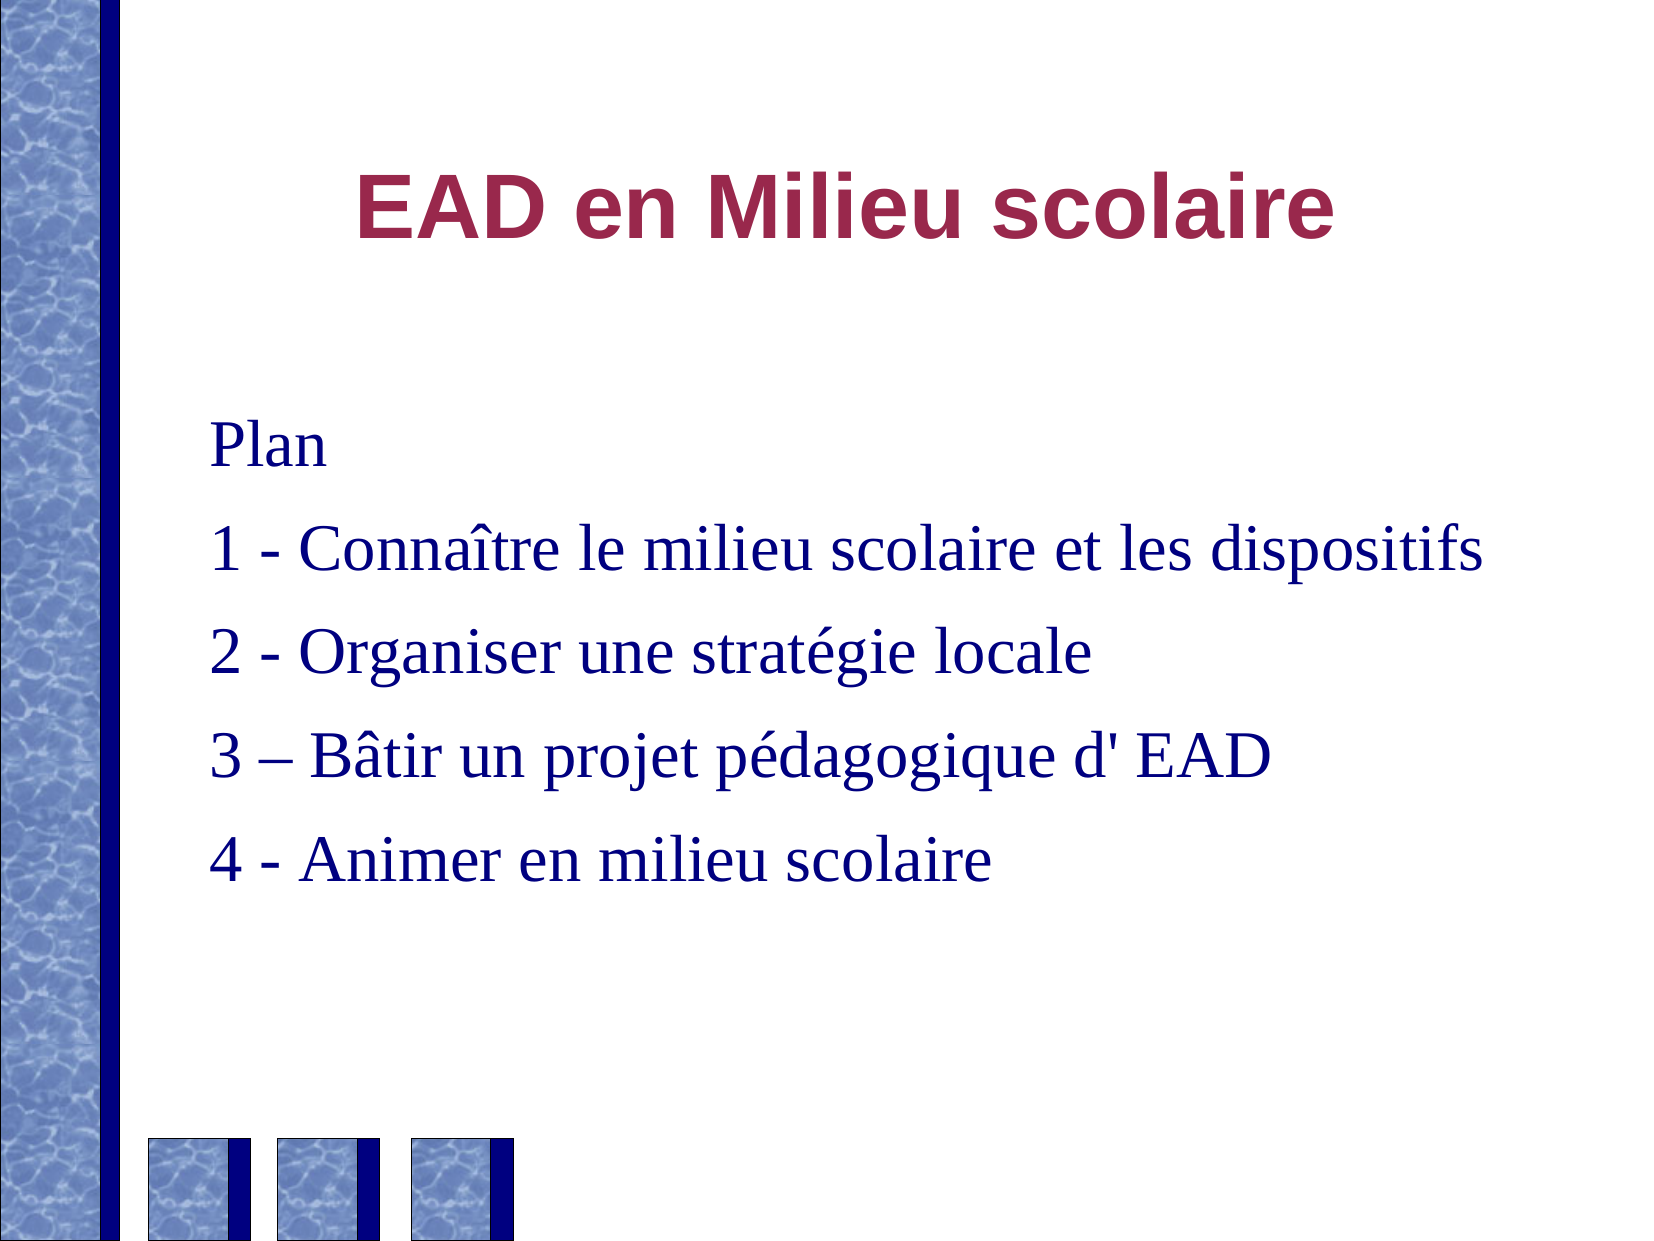

# EAD en Milieu scolaire
 Plan
 1 - Connaître le milieu scolaire et les dispositifs
 2 - Organiser une stratégie locale
 3 – Bâtir un projet pédagogique d' EAD
 4 - Animer en milieu scolaire